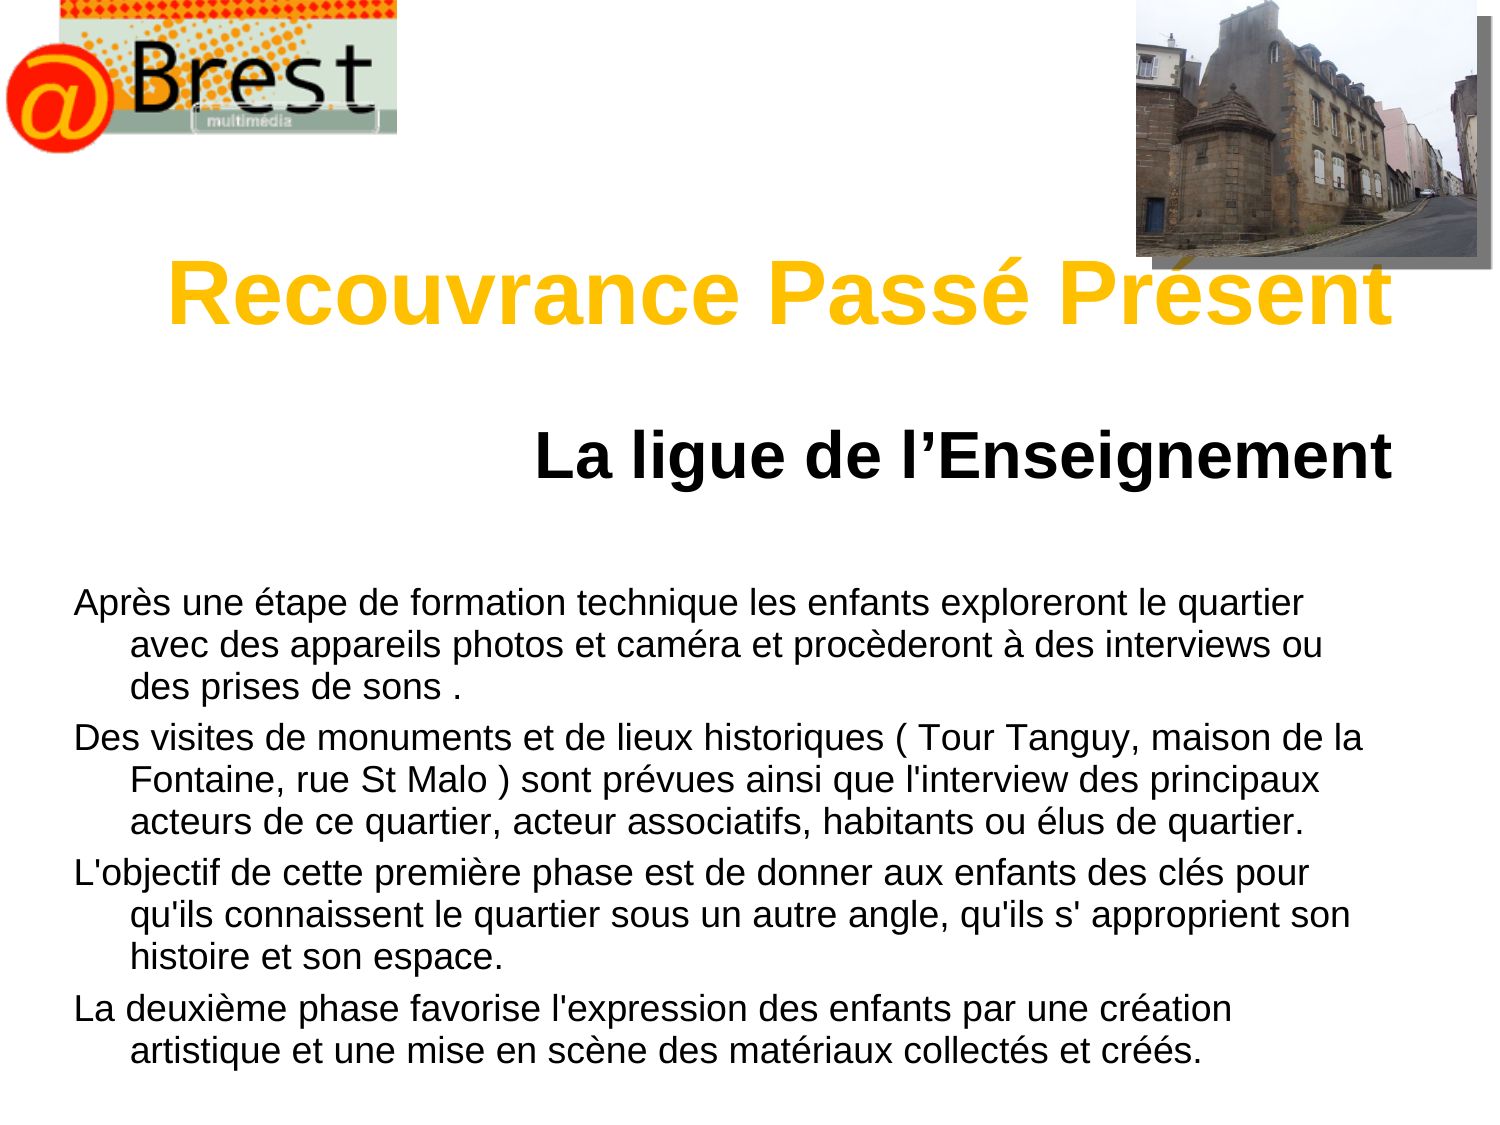

# Recouvrance Passé Présent
La ligue de l’Enseignement
Après une étape de formation technique les enfants exploreront le quartier avec des appareils photos et caméra et procèderont à des interviews ou des prises de sons .
Des visites de monuments et de lieux historiques ( Tour Tanguy, maison de la Fontaine, rue St Malo ) sont prévues ainsi que l'interview des principaux acteurs de ce quartier, acteur associatifs, habitants ou élus de quartier.
L'objectif de cette première phase est de donner aux enfants des clés pour qu'ils connaissent le quartier sous un autre angle, qu'ils s' approprient son histoire et son espace.
La deuxième phase favorise l'expression des enfants par une création artistique et une mise en scène des matériaux collectés et créés.